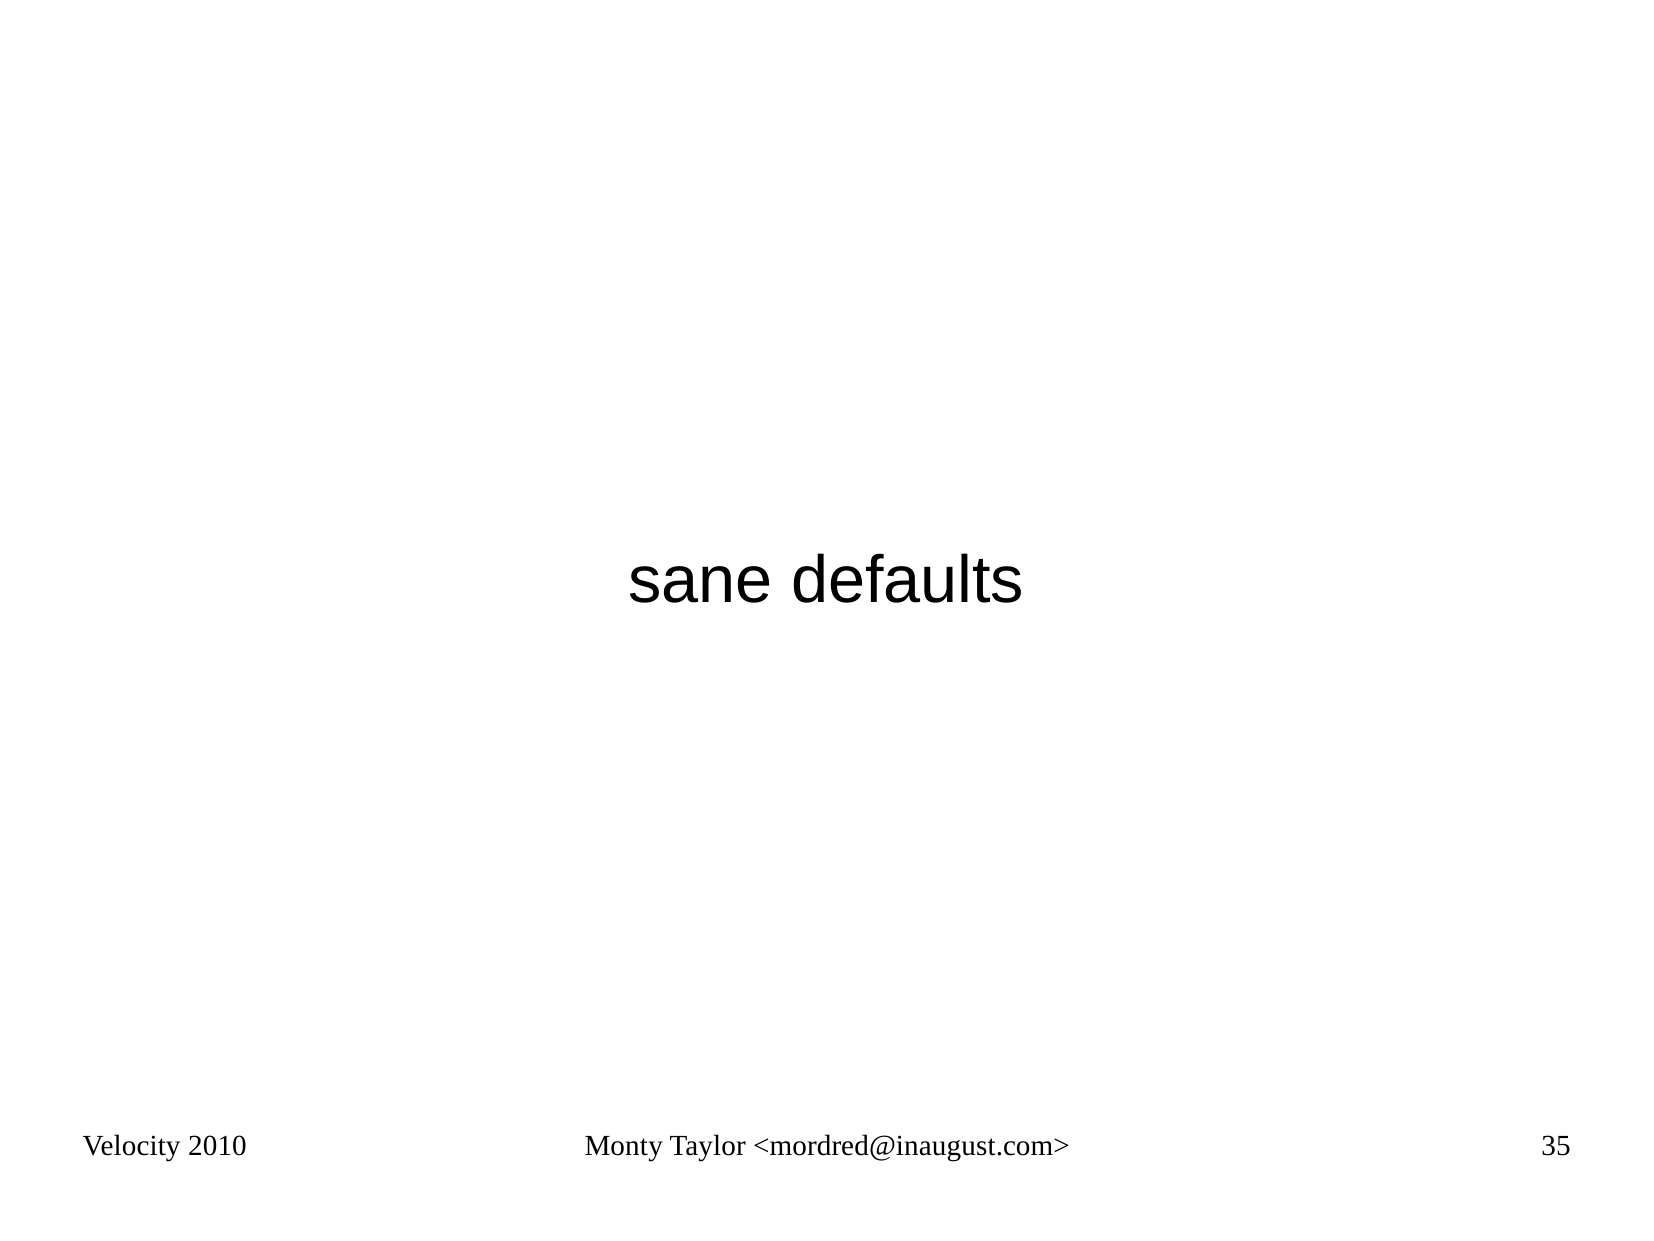

# sane defaults
Velocity 2010
Monty Taylor <mordred@inaugust.com>
35